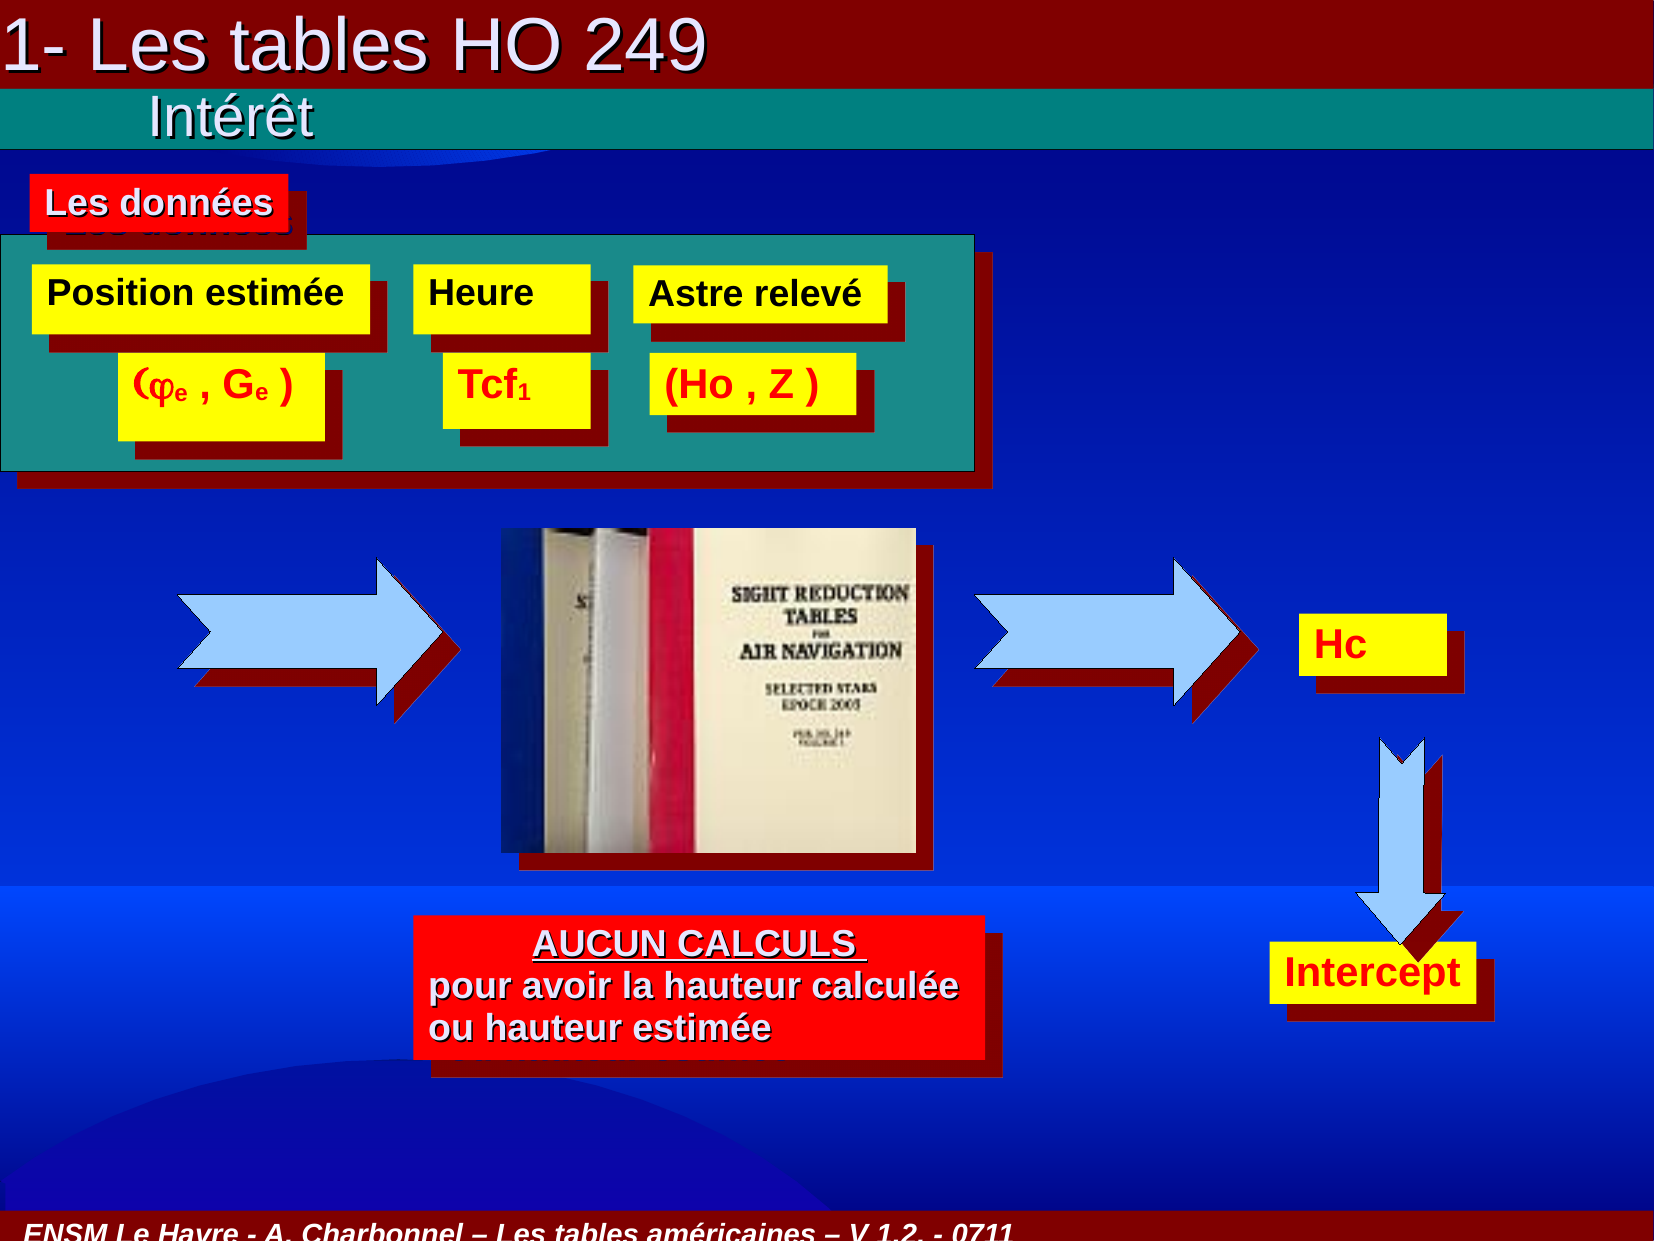

1- Les tables HO 249
# Intérêt
Les données
Position estimée
Heure
Astre relevé
(e , Ge )
Tcf1
(Ho , Z )
Hc
AUCUN CALCULS
pour avoir la hauteur calculée
ou hauteur estimée
Intercept
 ENSM Le Havre - A. Charbonnel – Les tables américaines – V 1.2. - 0711